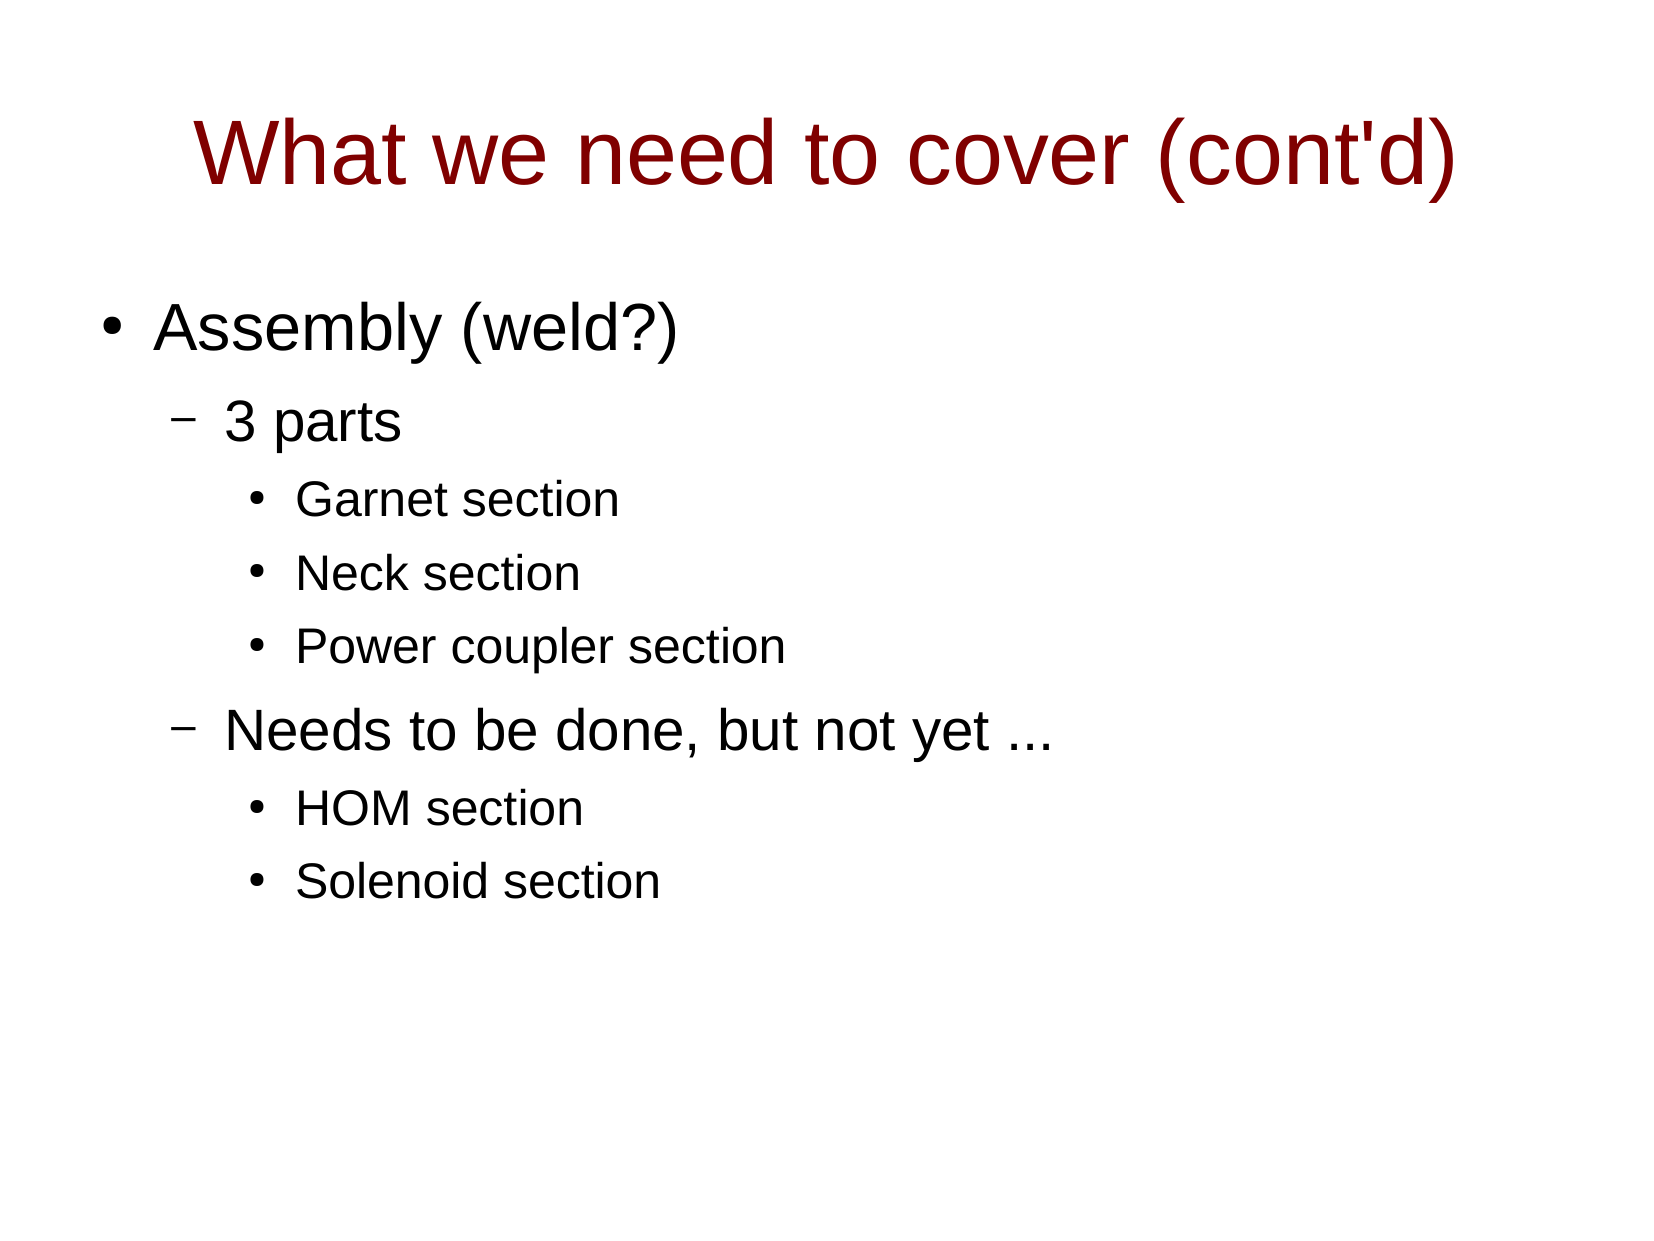

# What we need to cover (cont'd)
Assembly (weld?)
3 parts
Garnet section
Neck section
Power coupler section
Needs to be done, but not yet ...
HOM section
Solenoid section